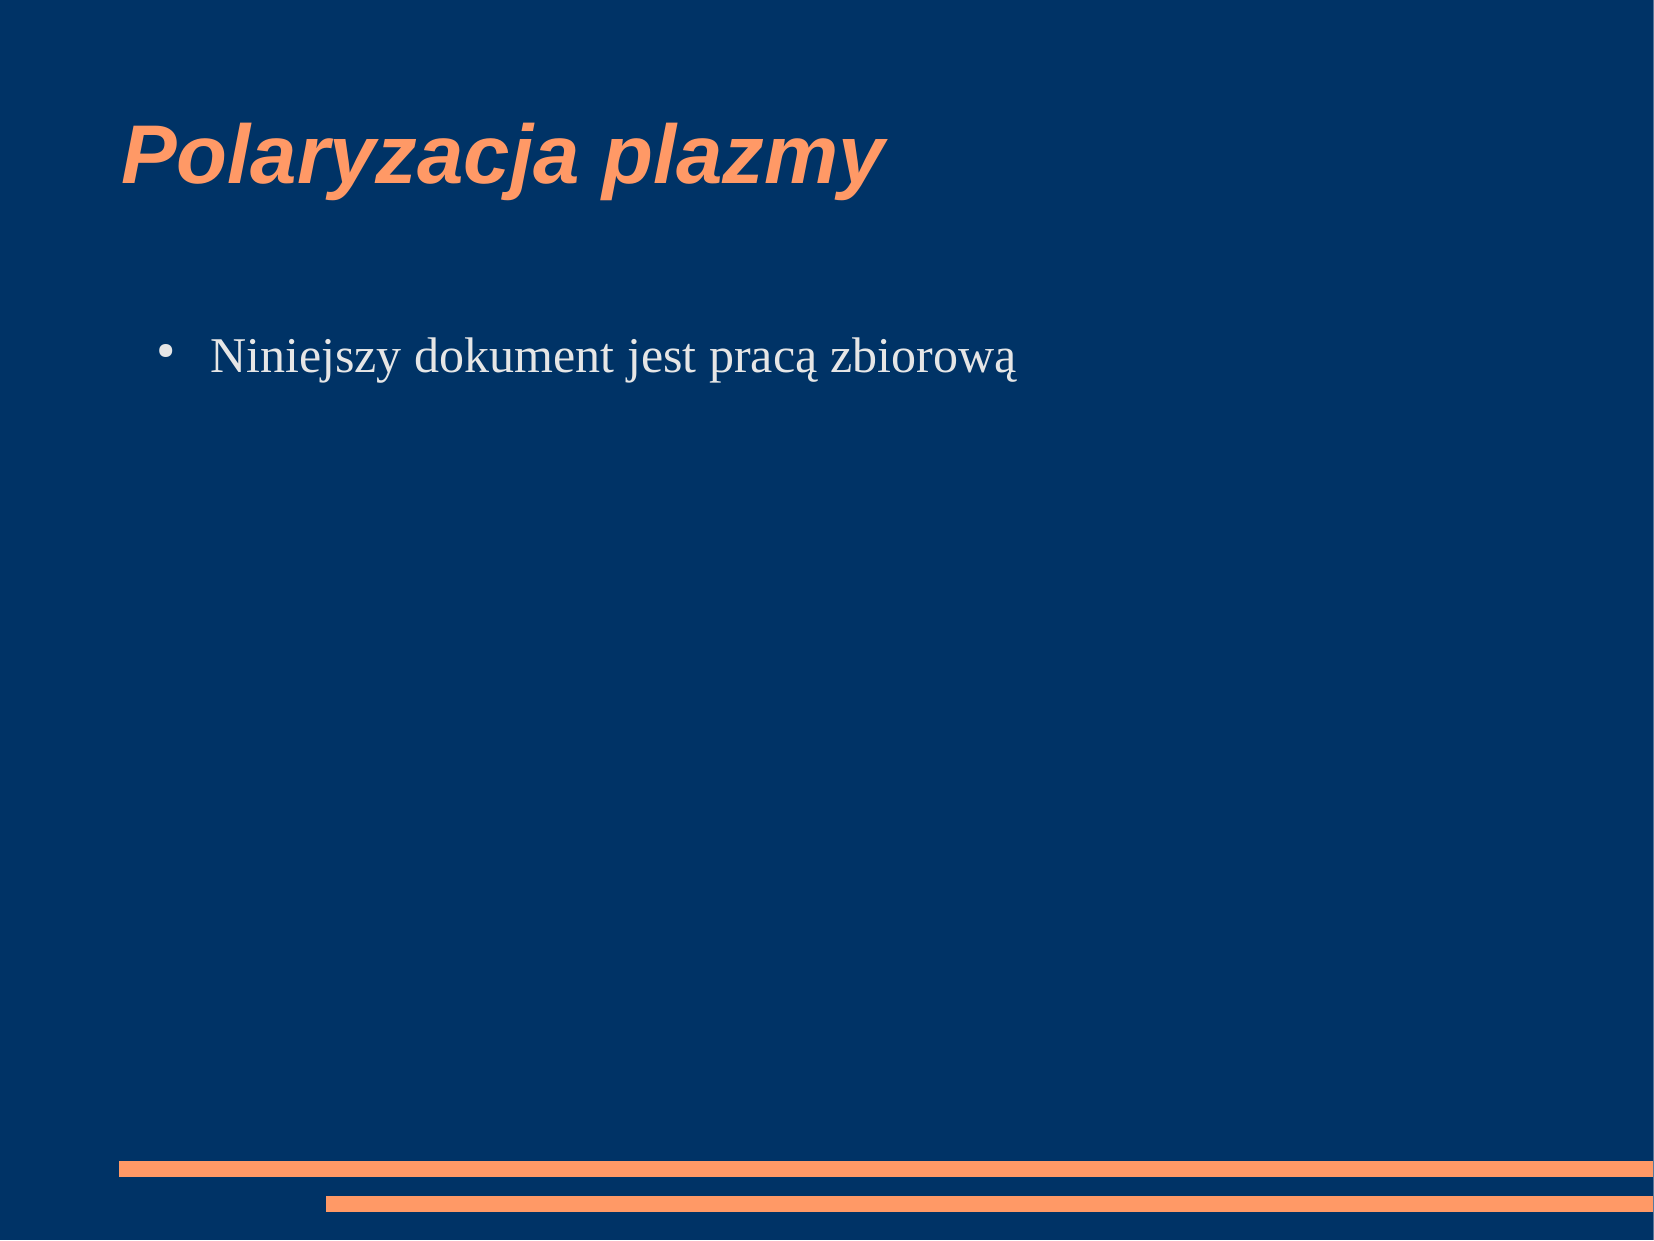

# Polaryzacja plazmy
Niniejszy dokument jest pracą zbiorową